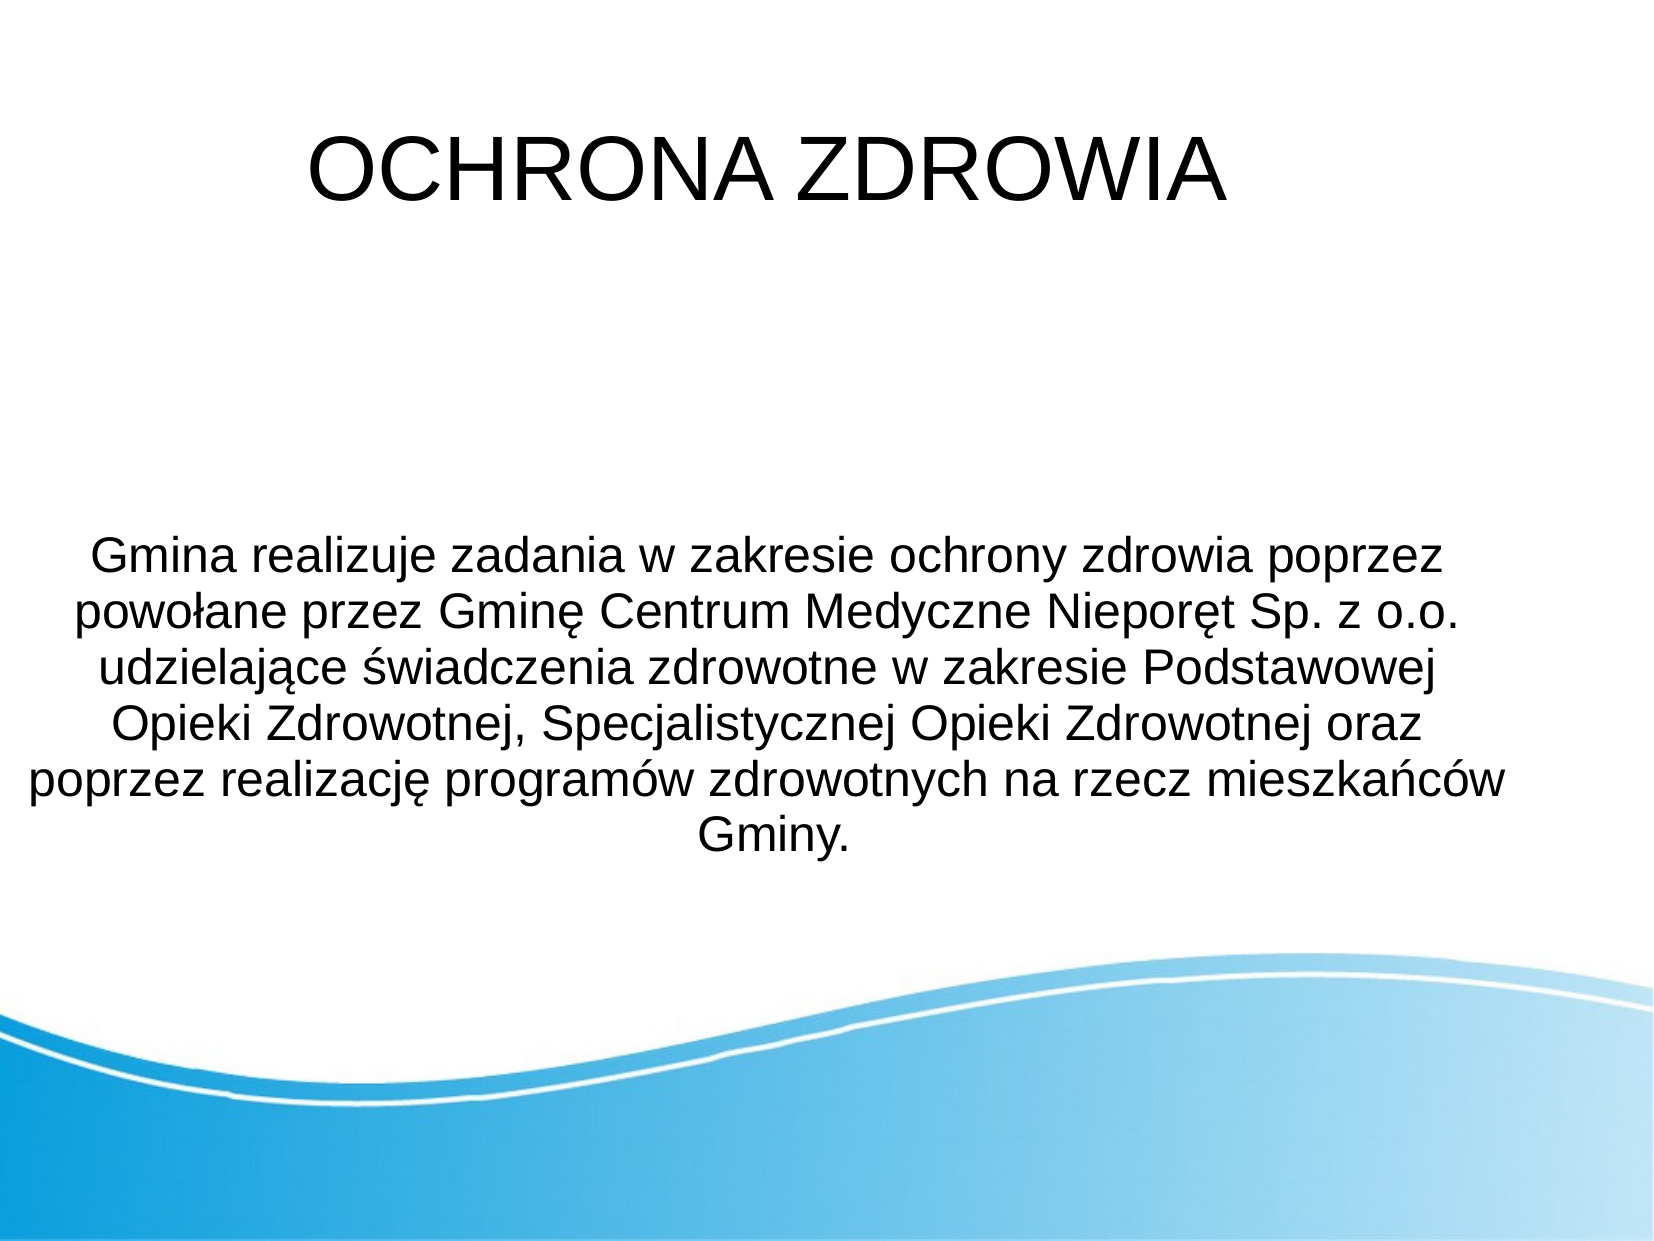

# OCHRONA ZDROWIA Gmina realizuje zadania w zakresie ochrony zdrowia poprzez powołane przez Gminę Centrum Medyczne Nieporęt Sp. z o.o. udzielające świadczenia zdrowotne w zakresie Podstawowej Opieki Zdrowotnej, Specjalistycznej Opieki Zdrowotnej oraz poprzez realizację programów zdrowotnych na rzecz mieszkańców Gminy.